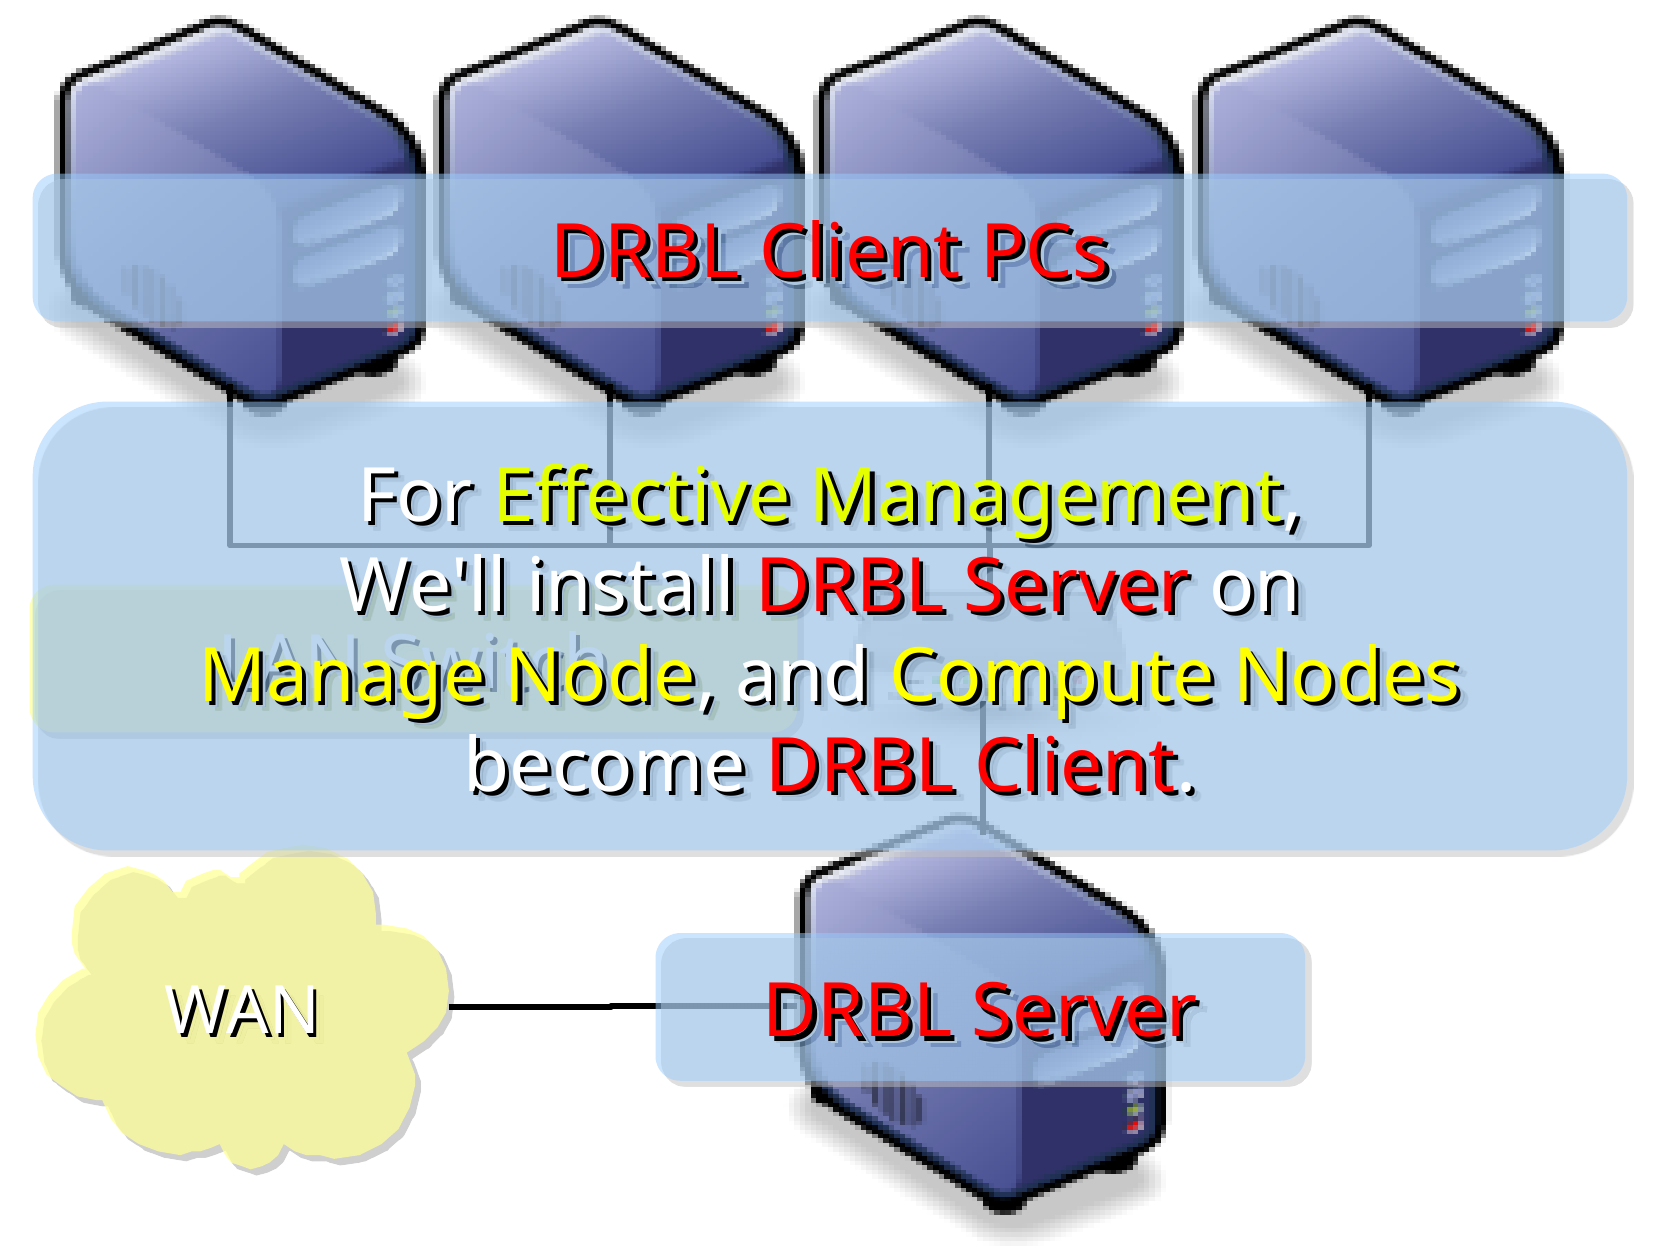

DRBL Client PCs
For Effective Management,
We'll install DRBL Server on
Manage Node, and Compute Nodes
become DRBL Client.
LAN Switch
WAN
DRBL Server